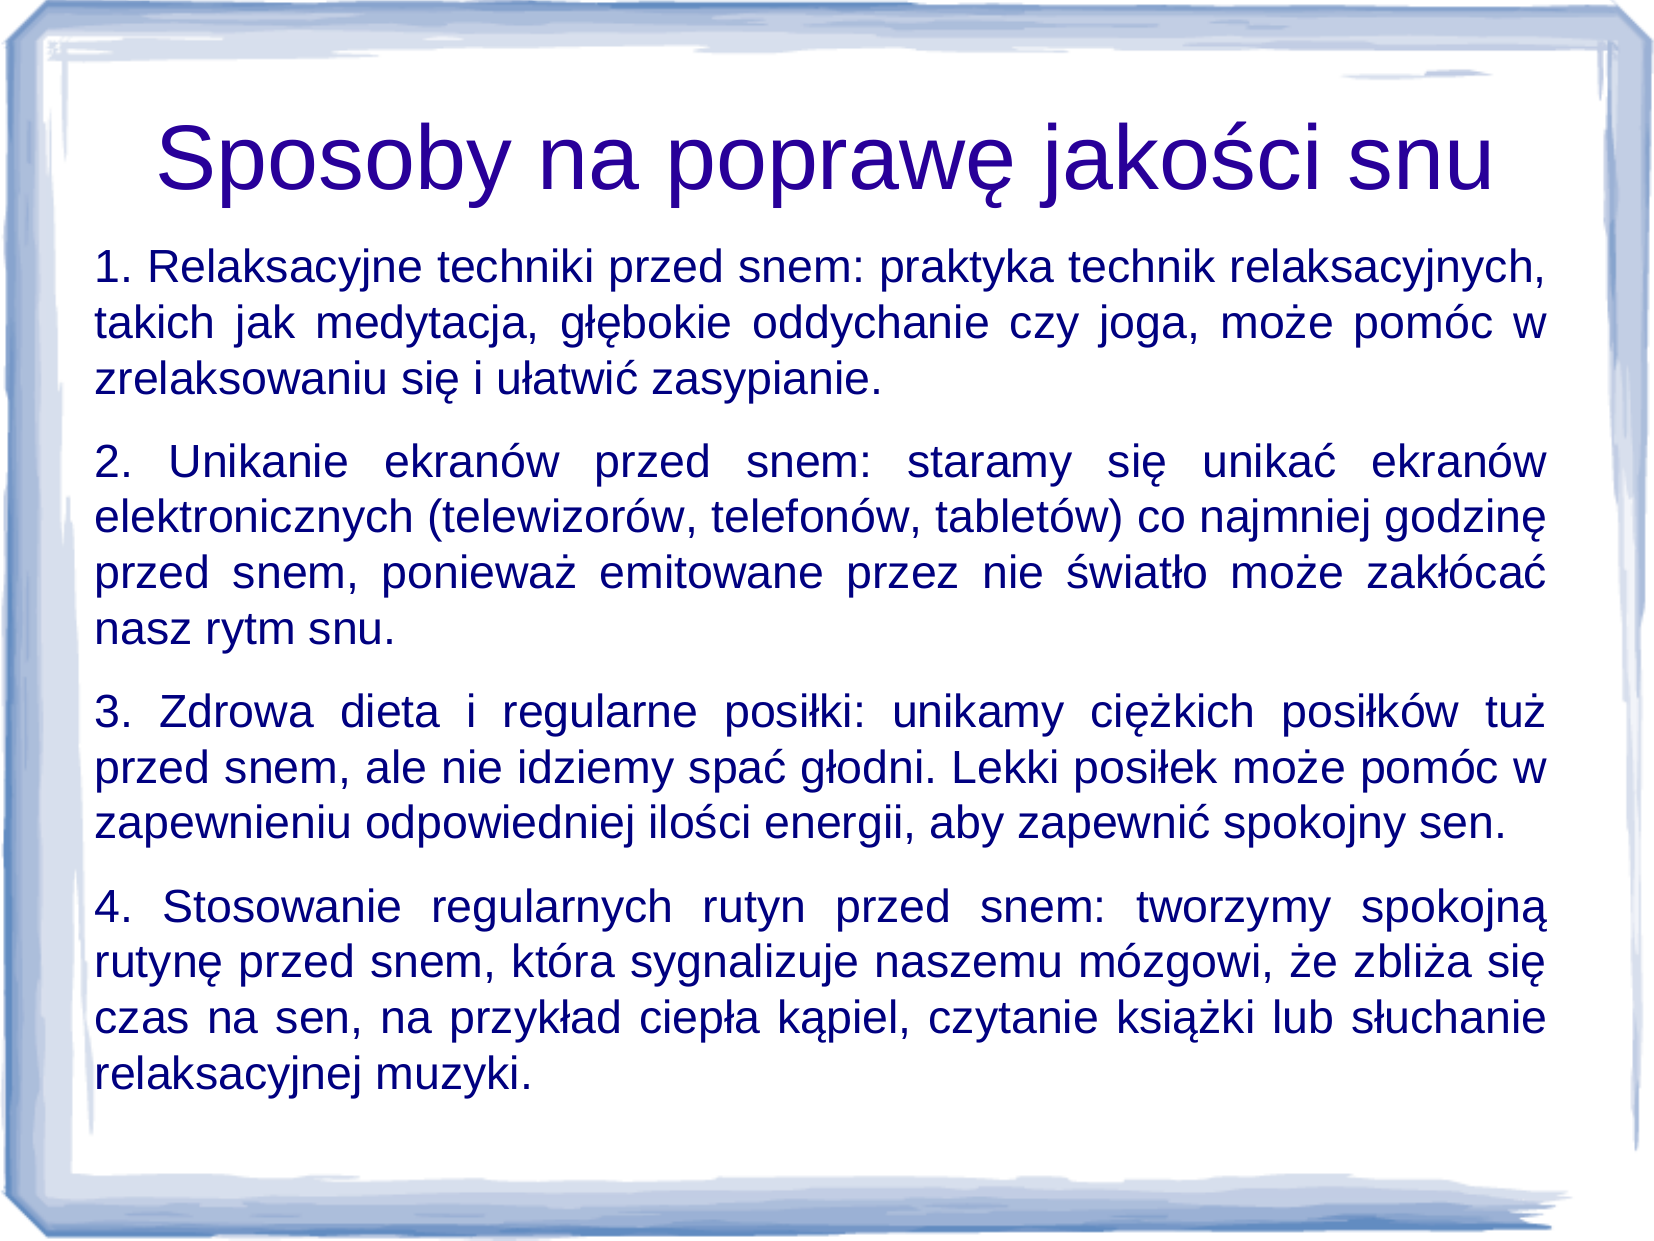

# Sposoby na poprawę jakości snu
1. Relaksacyjne techniki przed snem: praktyka technik relaksacyjnych, takich jak medytacja, głębokie oddychanie czy joga, może pomóc w zrelaksowaniu się i ułatwić zasypianie.
2. Unikanie ekranów przed snem: staramy się unikać ekranów elektronicznych (telewizorów, telefonów, tabletów) co najmniej godzinę przed snem, ponieważ emitowane przez nie światło może zakłócać nasz rytm snu.
3. Zdrowa dieta i regularne posiłki: unikamy ciężkich posiłków tuż przed snem, ale nie idziemy spać głodni. Lekki posiłek może pomóc w zapewnieniu odpowiedniej ilości energii, aby zapewnić spokojny sen.
4. Stosowanie regularnych rutyn przed snem: tworzymy spokojną rutynę przed snem, która sygnalizuje naszemu mózgowi, że zbliża się czas na sen, na przykład ciepła kąpiel, czytanie książki lub słuchanie relaksacyjnej muzyki.